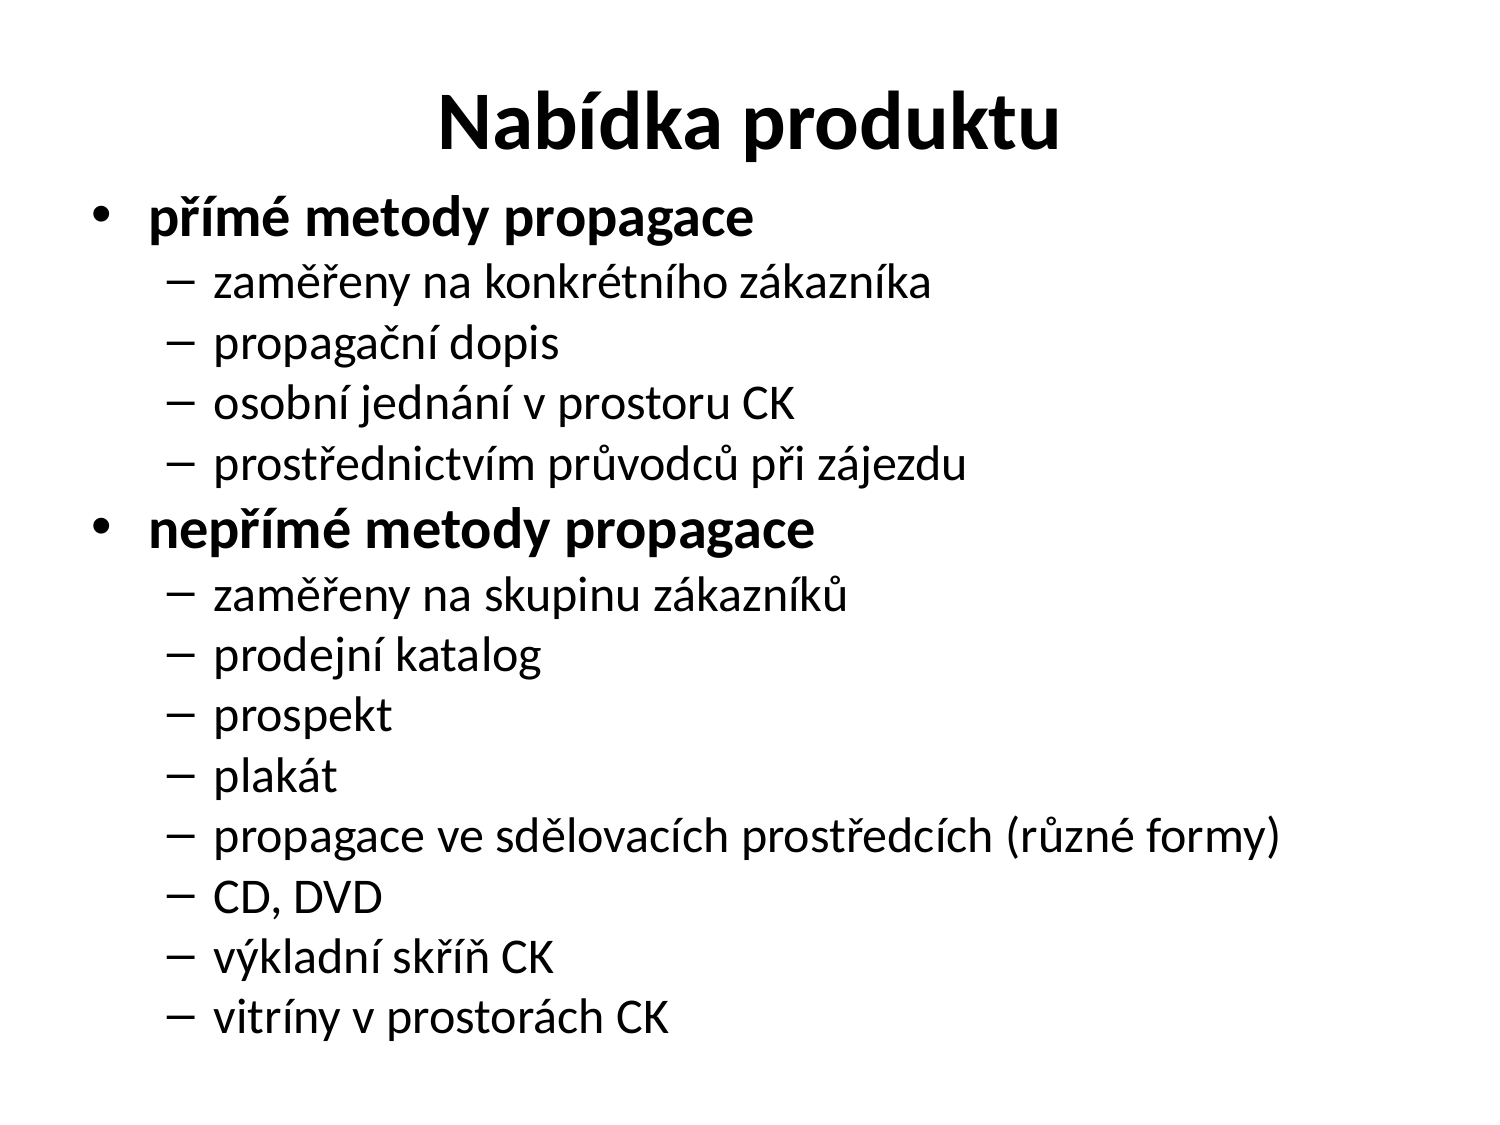

# Nabídka produktu
přímé metody propagace
zaměřeny na konkrétního zákazníka
propagační dopis
osobní jednání v prostoru CK
prostřednictvím průvodců při zájezdu
nepřímé metody propagace
zaměřeny na skupinu zákazníků
prodejní katalog
prospekt
plakát
propagace ve sdělovacích prostředcích (různé formy)
CD, DVD
výkladní skříň CK
vitríny v prostorách CK